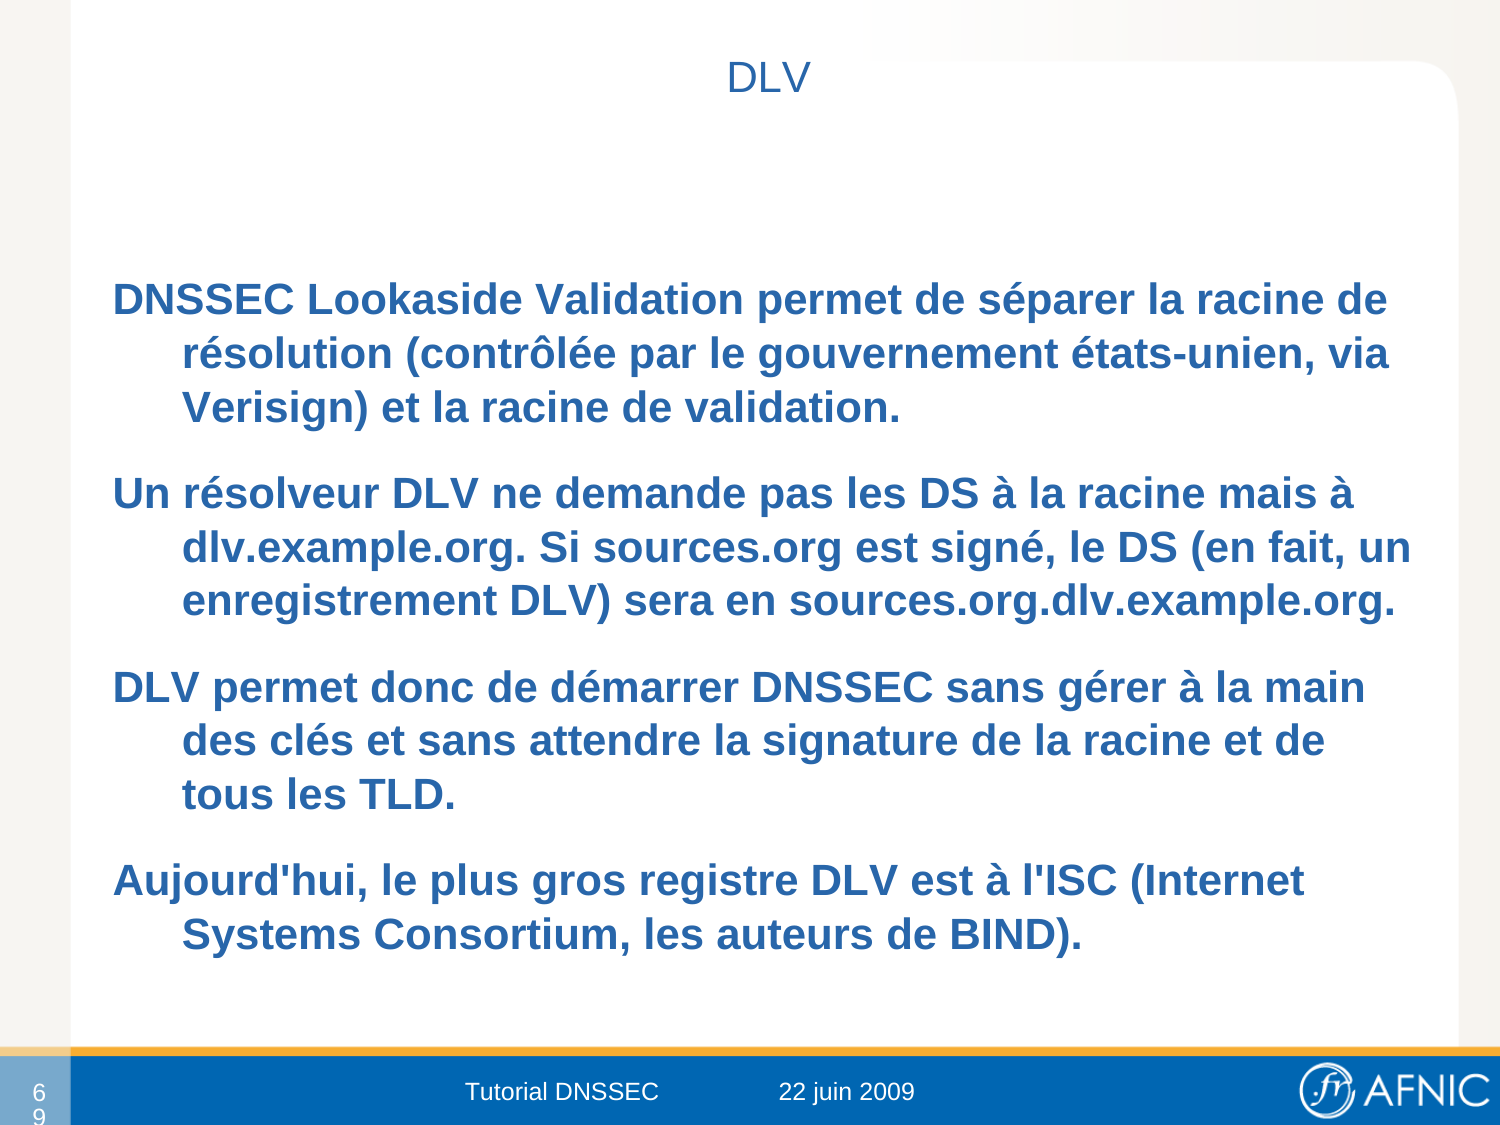

# DLV
DNSSEC Lookaside Validation permet de séparer la racine de résolution (contrôlée par le gouvernement états-unien, via Verisign) et la racine de validation.
Un résolveur DLV ne demande pas les DS à la racine mais à dlv.example.org. Si sources.org est signé, le DS (en fait, un enregistrement DLV) sera en sources.org.dlv.example.org.
DLV permet donc de démarrer DNSSEC sans gérer à la main des clés et sans attendre la signature de la racine et de tous les TLD.
Aujourd'hui, le plus gros registre DLV est à l'ISC (Internet Systems Consortium, les auteurs de BIND).